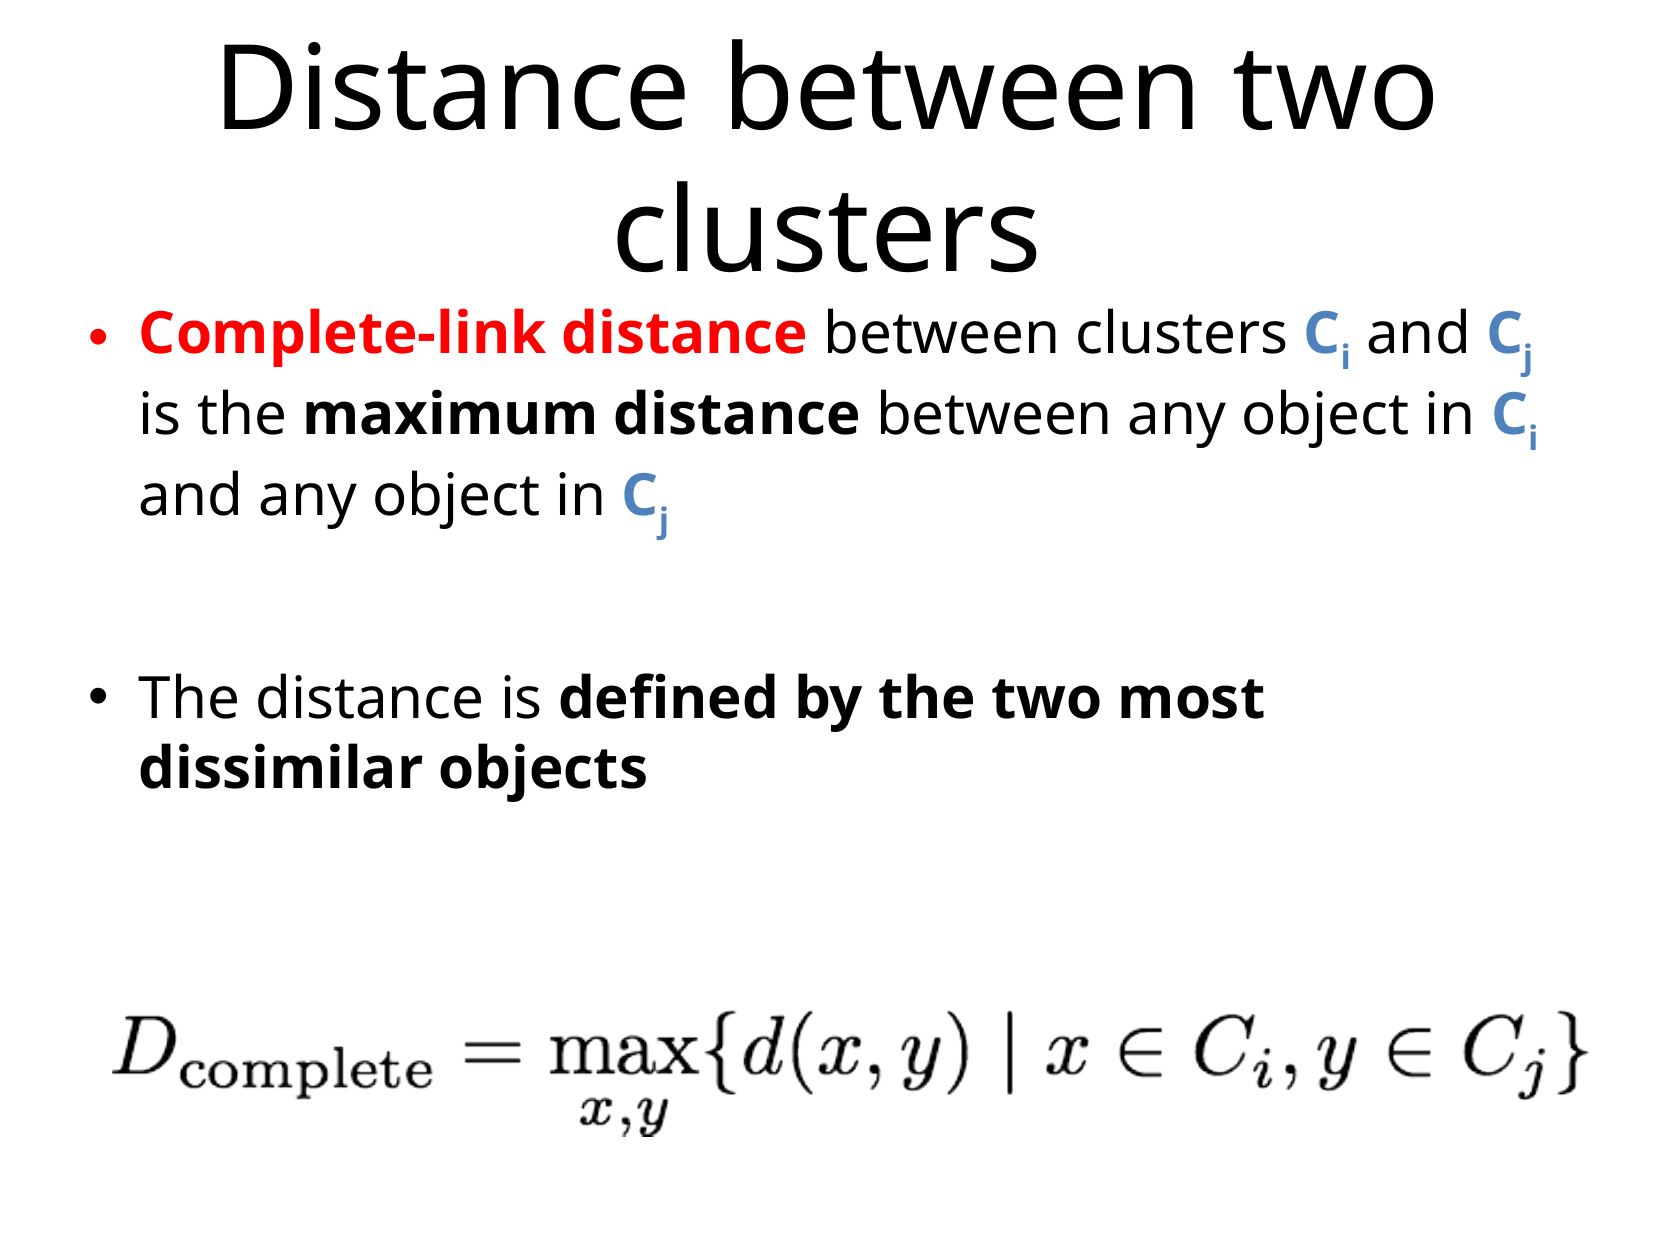

# Distance between two clusters
Complete-link distance between clusters Ci and Cj is the maximum distance between any object in Ci and any object in Cj
The distance is defined by the two most dissimilar objects